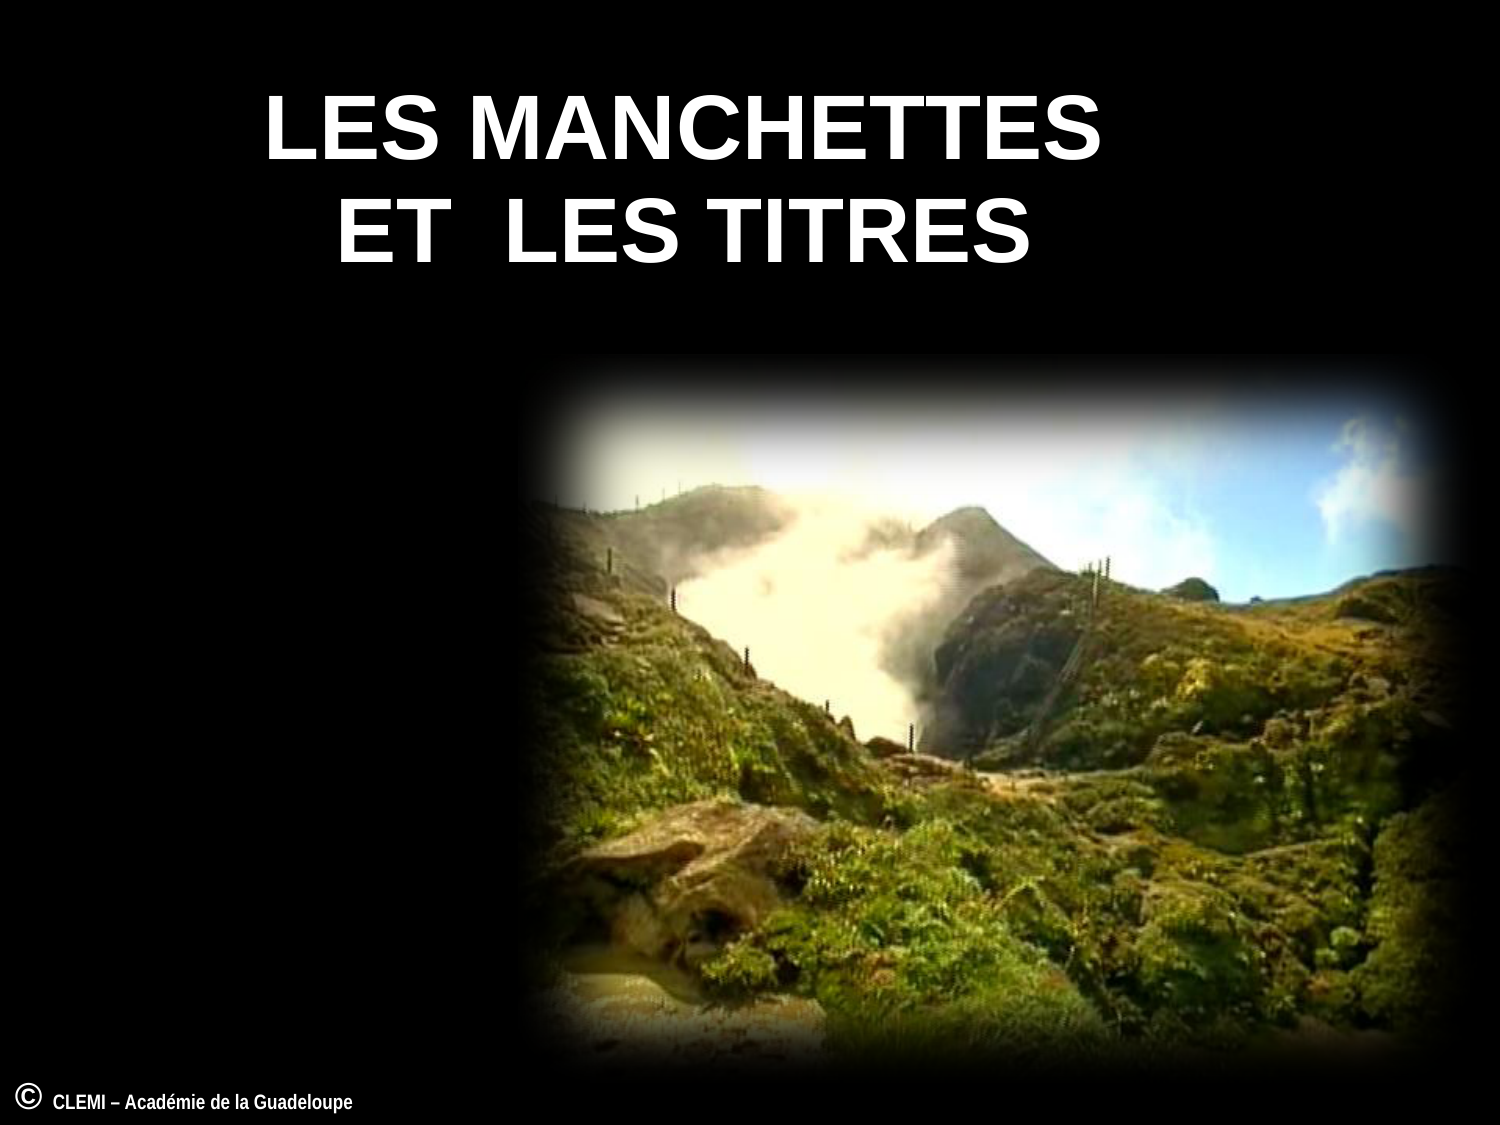

# LES MANCHETTES ET LES TITRES
© CLEMI – Académie de la Guadeloupe